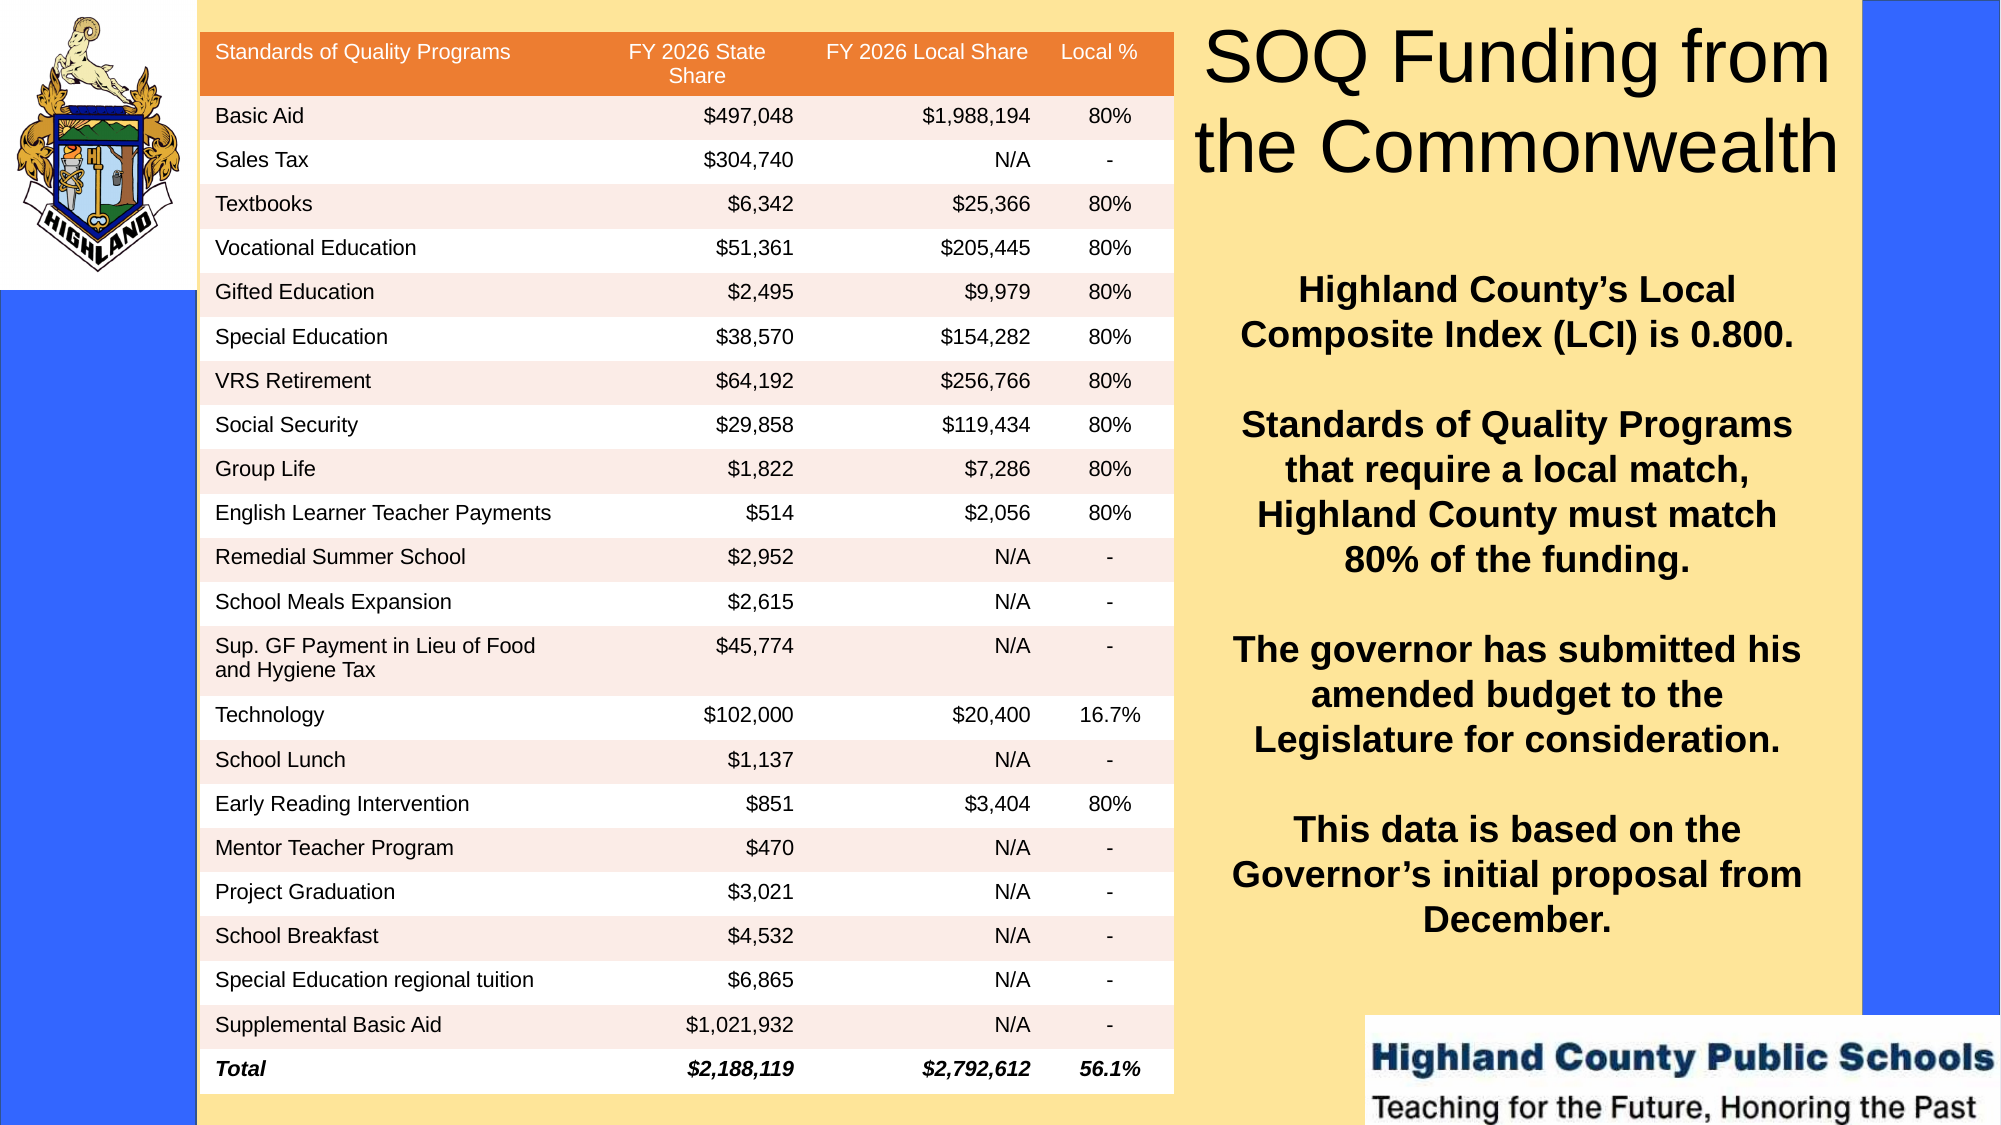

# SOQ Funding from the Commonwealth
| Standards of Quality Programs | FY 2026 State Share | FY 2026 Local Share | Local % |
| --- | --- | --- | --- |
| Basic Aid | $497,048 | $1,988,194 | 80% |
| Sales Tax | $304,740 | N/A | - |
| Textbooks | $6,342 | $25,366 | 80% |
| Vocational Education | $51,361 | $205,445 | 80% |
| Gifted Education | $2,495 | $9,979 | 80% |
| Special Education | $38,570 | $154,282 | 80% |
| VRS Retirement | $64,192 | $256,766 | 80% |
| Social Security | $29,858 | $119,434 | 80% |
| Group Life | $1,822 | $7,286 | 80% |
| English Learner Teacher Payments | $514 | $2,056 | 80% |
| Remedial Summer School | $2,952 | N/A | - |
| School Meals Expansion | $2,615 | N/A | - |
| Sup. GF Payment in Lieu of Food and Hygiene Tax | $45,774 | N/A | - |
| Technology | $102,000 | $20,400 | 16.7% |
| School Lunch | $1,137 | N/A | - |
| Early Reading Intervention | $851 | $3,404 | 80% |
| Mentor Teacher Program | $470 | N/A | - |
| Project Graduation | $3,021 | N/A | - |
| School Breakfast | $4,532 | N/A | - |
| Special Education regional tuition | $6,865 | N/A | - |
| Supplemental Basic Aid | $1,021,932 | N/A | - |
| Total | $2,188,119 | $2,792,612 | 56.1% |
Highland County’s Local Composite Index (LCI) is 0.800.
Standards of Quality Programs that require a local match, Highland County must match 80% of the funding.
The governor has submitted his amended budget to the Legislature for consideration.
This data is based on the Governor’s initial proposal from December.